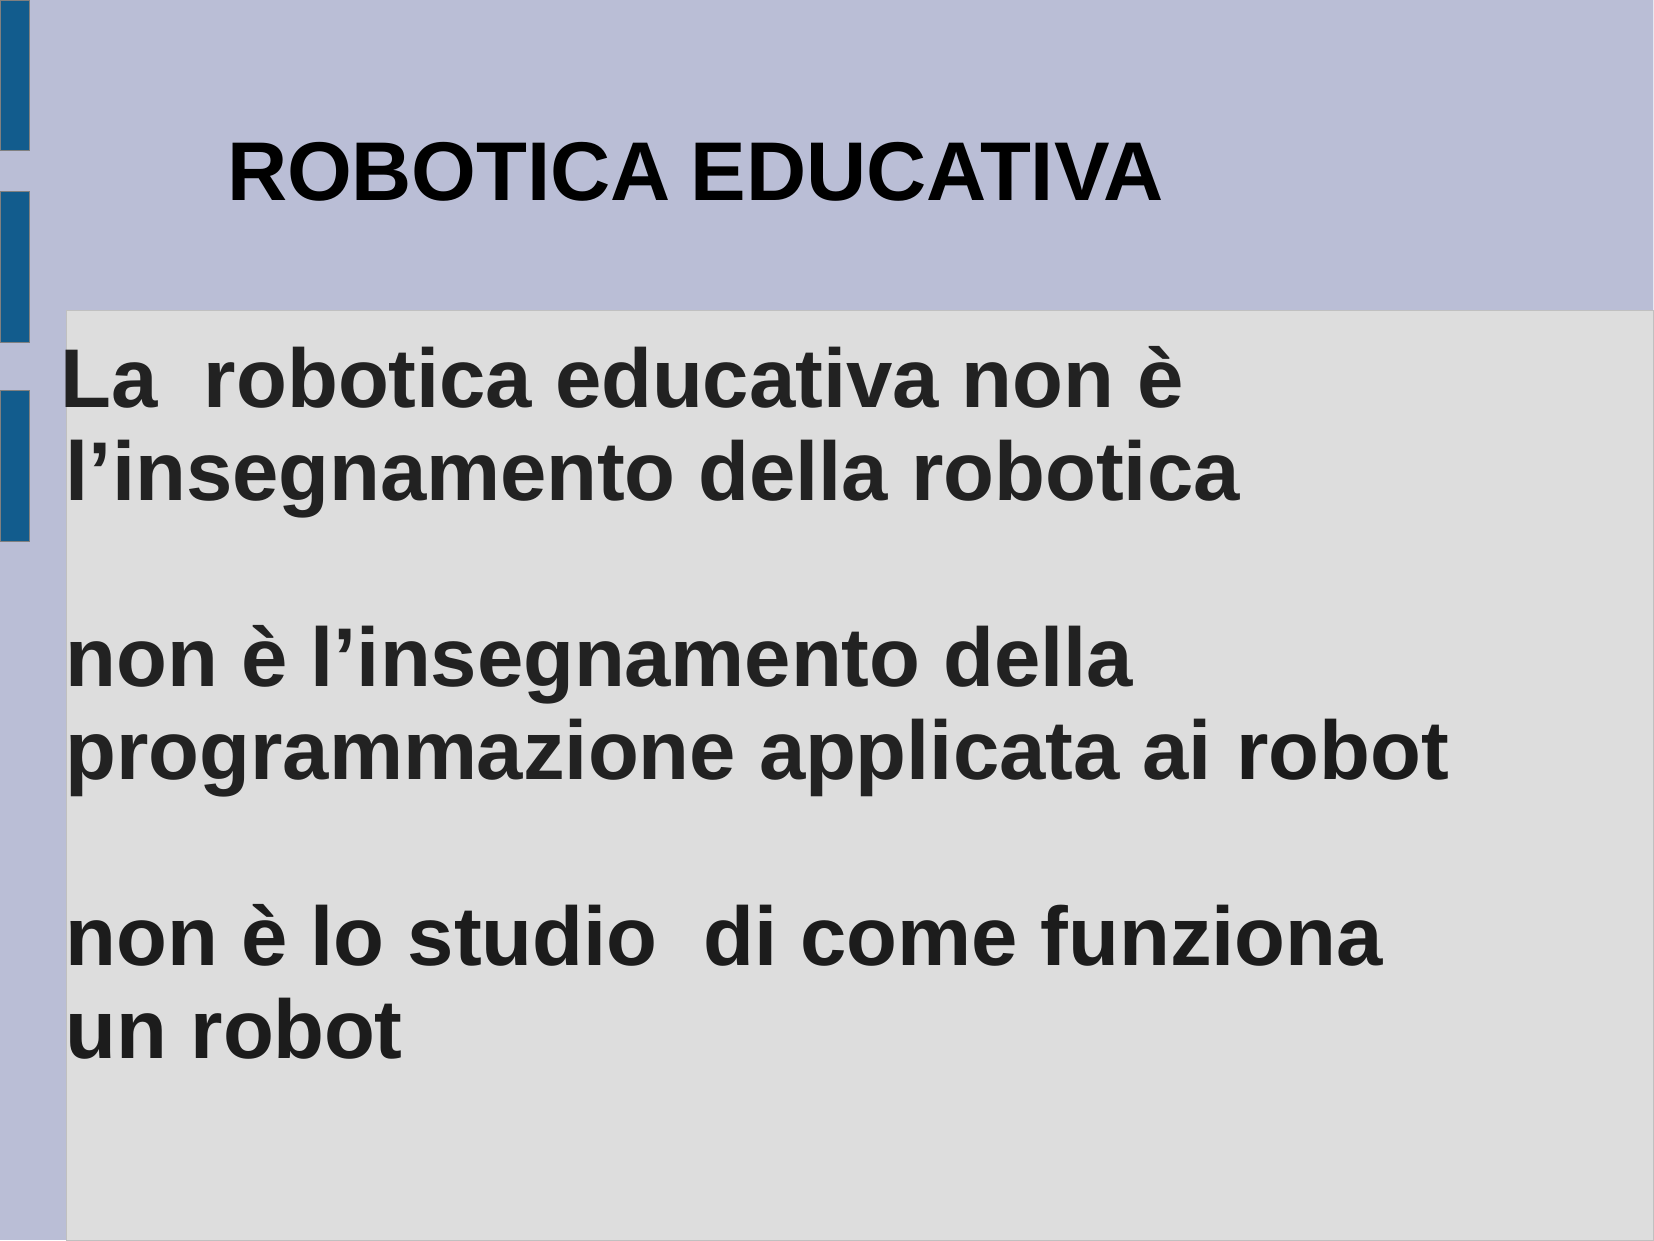

ROBOTICA EDUCATIVA
 La  robotica educativa non è
 l’insegnamento della robotica
 non è l’insegnamento della
 programmazione applicata ai robot
 non è lo studio  di come funziona
 un robot